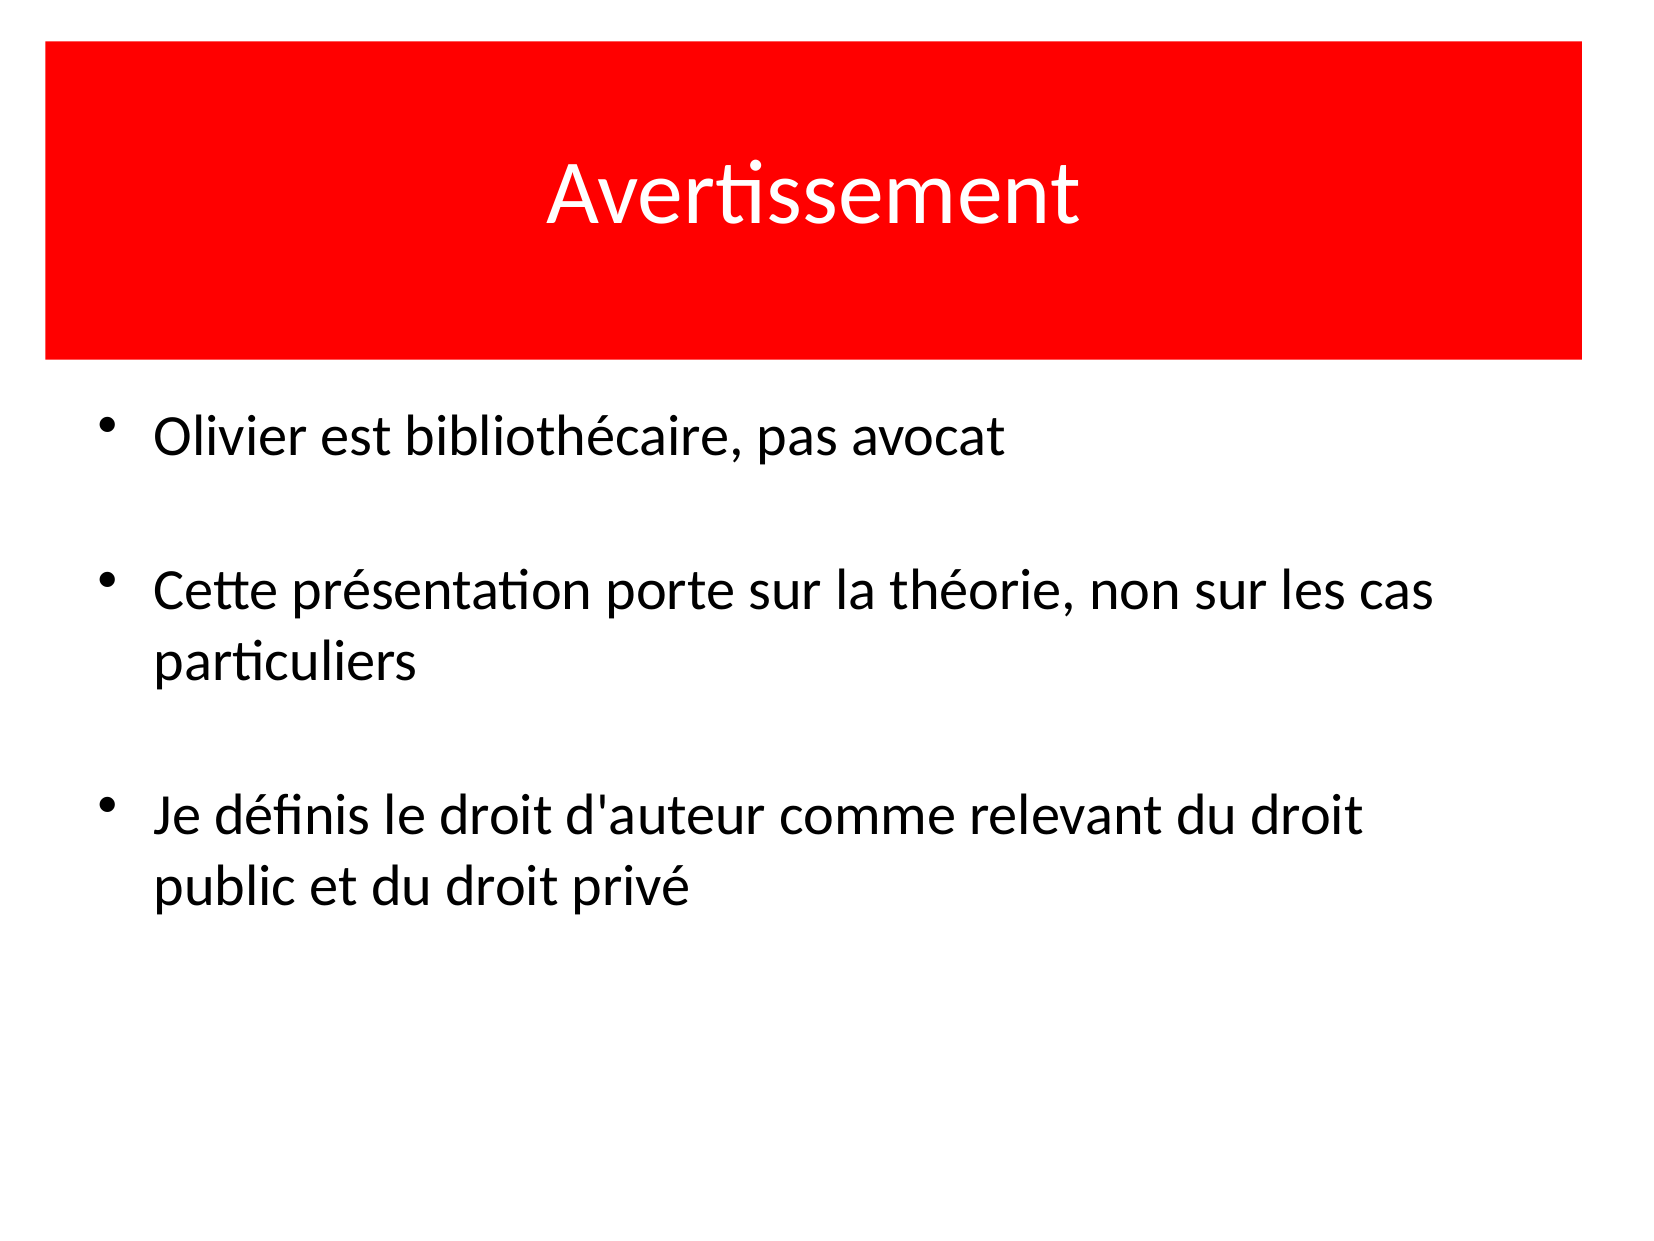

Avertissement
Olivier est bibliothécaire, pas avocat
Cette présentation porte sur la théorie, non sur les cas particuliers
Je définis le droit d'auteur comme relevant du droit public et du droit privé